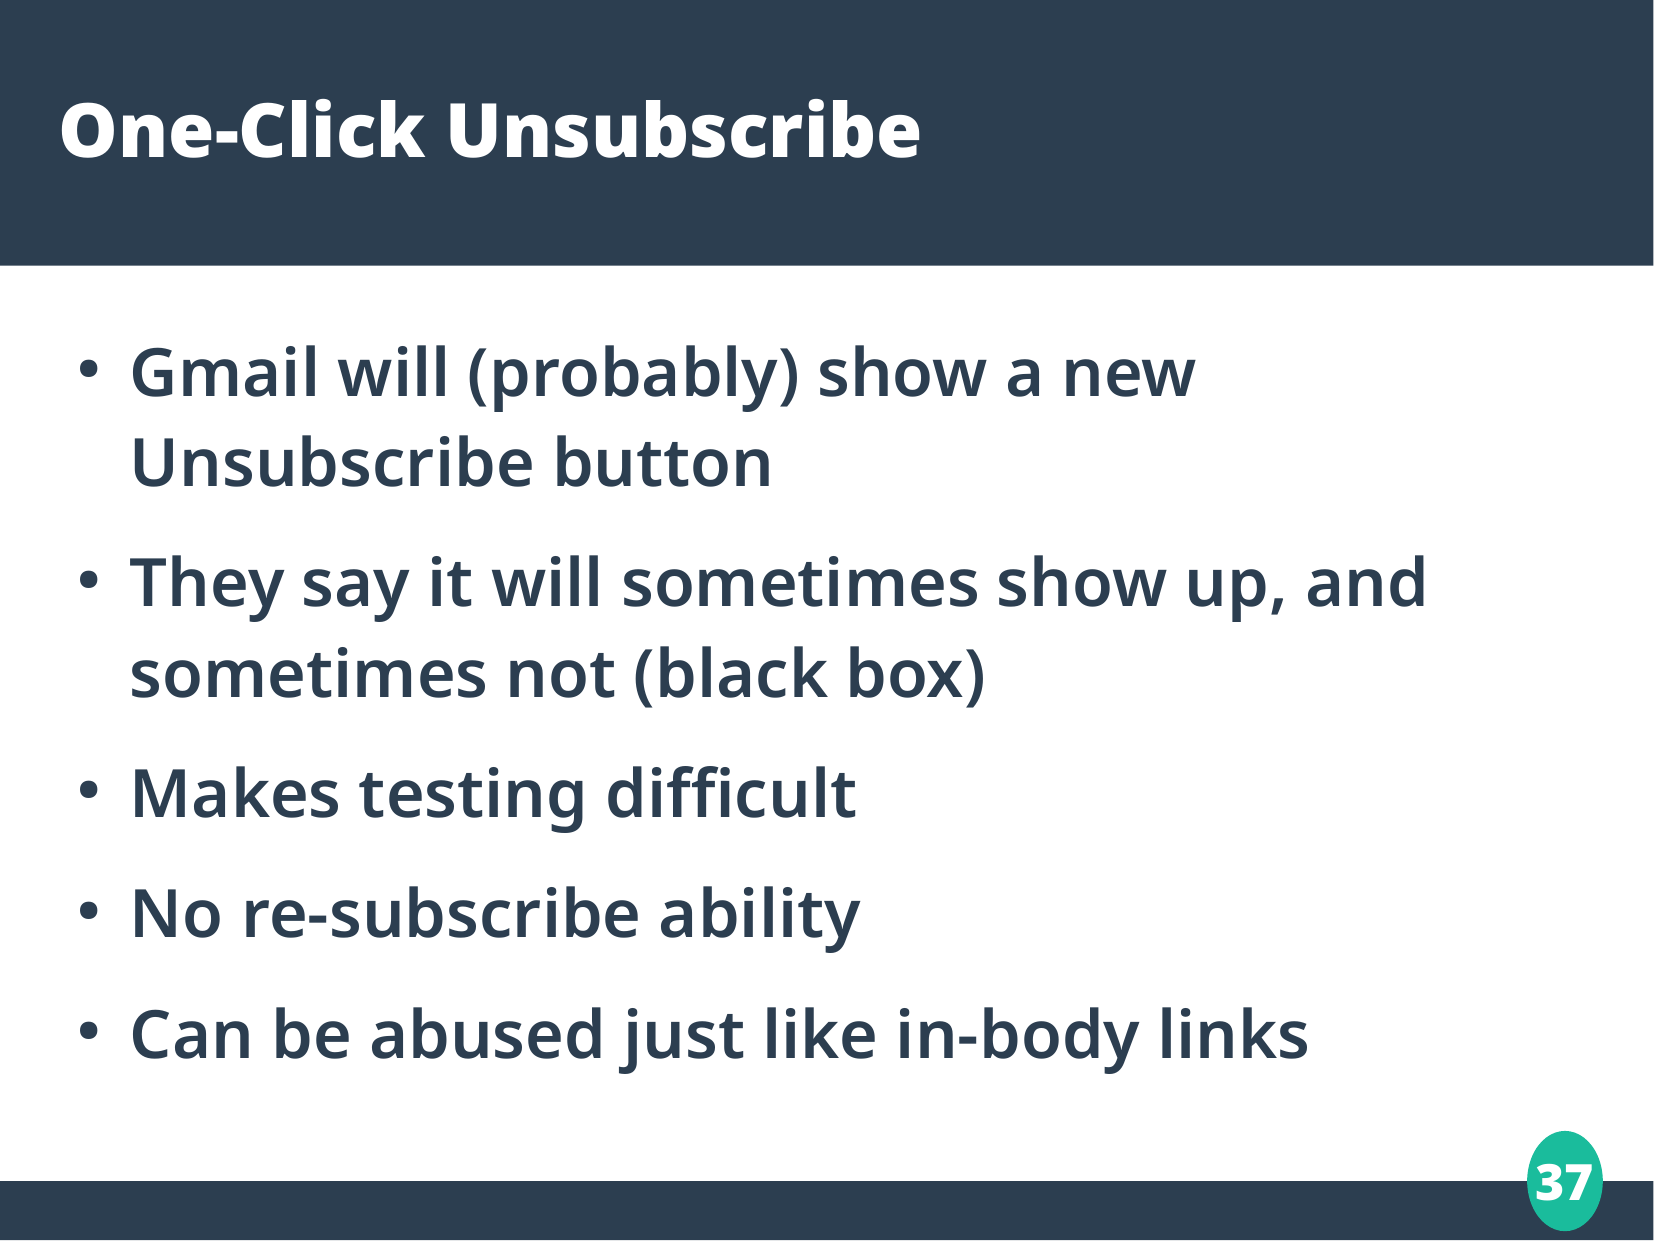

# One-Click Unsubscribe
Gmail will (probably) show a new Unsubscribe button
They say it will sometimes show up, and sometimes not (black box)
Makes testing difficult
No re-subscribe ability
Can be abused just like in-body links